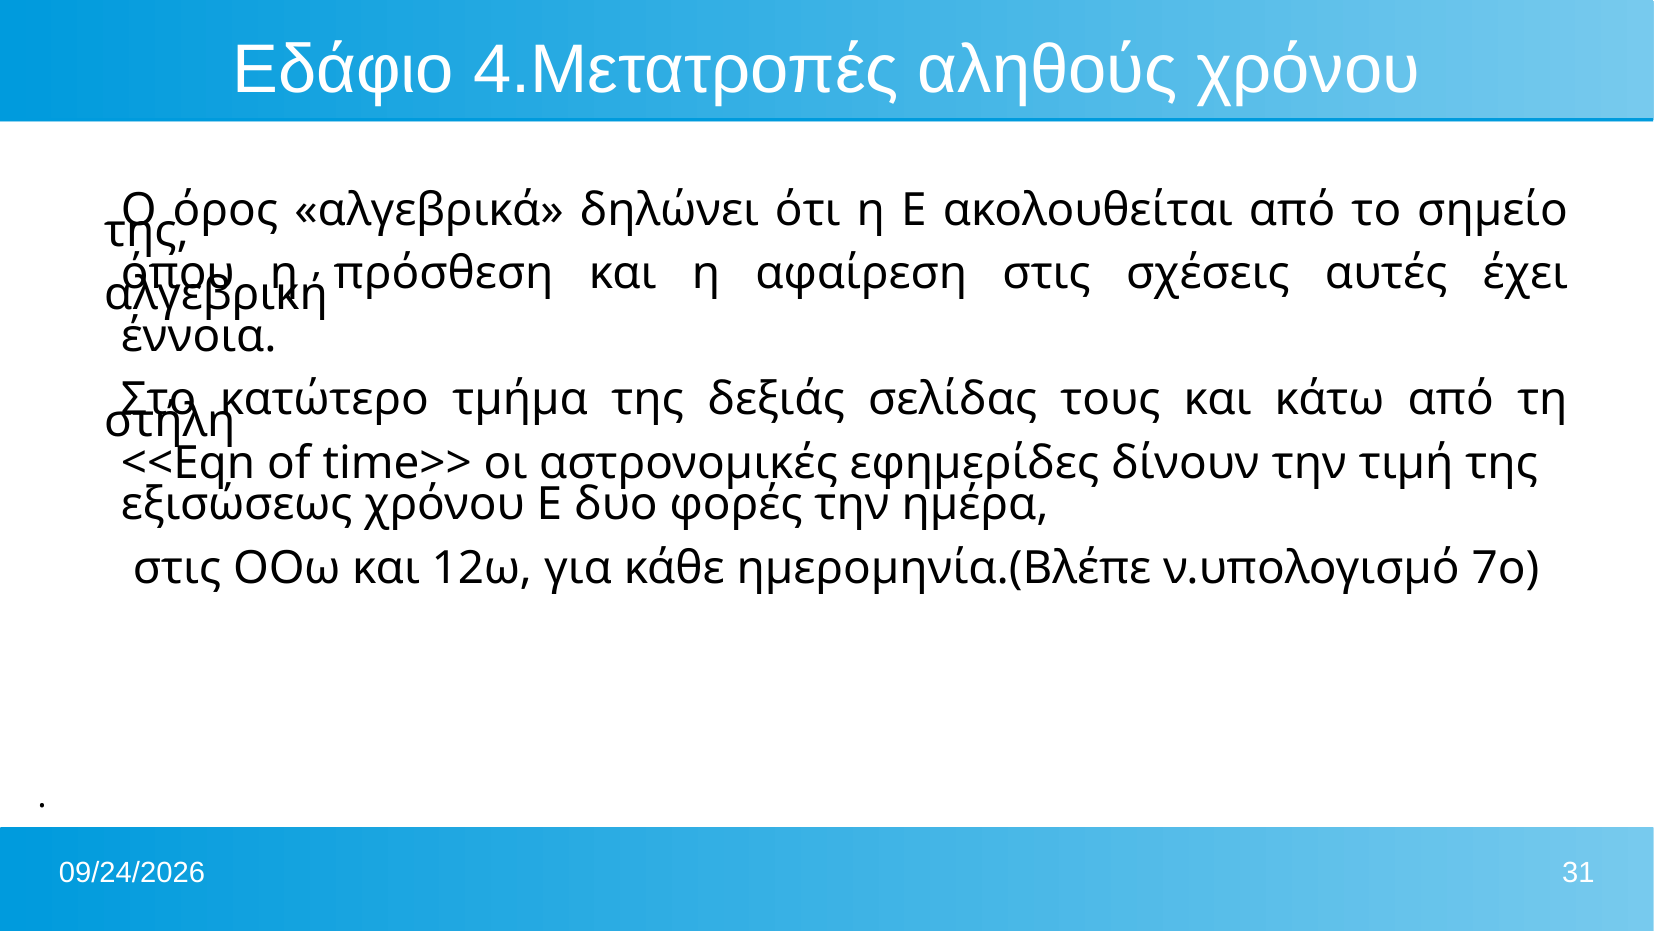

# Εδάφιο 4.Μετατροπές αληθούς χρόνου
Ο όρος «αλγεβρικά» δηλώνει ότι η Ε ακολουθείται από το σημείο της,
όπου η πρόσθεση και η αφαίρεση στις σχέσεις αυτές έχει αλγεβρική
έννοια.
Στο κατώτερο τμήμα της δεξιάς σελίδας τους και κάτω από τη στήλη
<<Eqn of time>> οι αστρονομικές εφημερίδες δίνουν την τιμή της
εξισώσεως χρόνου Ε δυο φορές την ημέρα,
 στις ΟΟω και 12ω, για κάθε ημερομηνία.(Βλέπε ν.υπολογισμό 7ο)
.
31